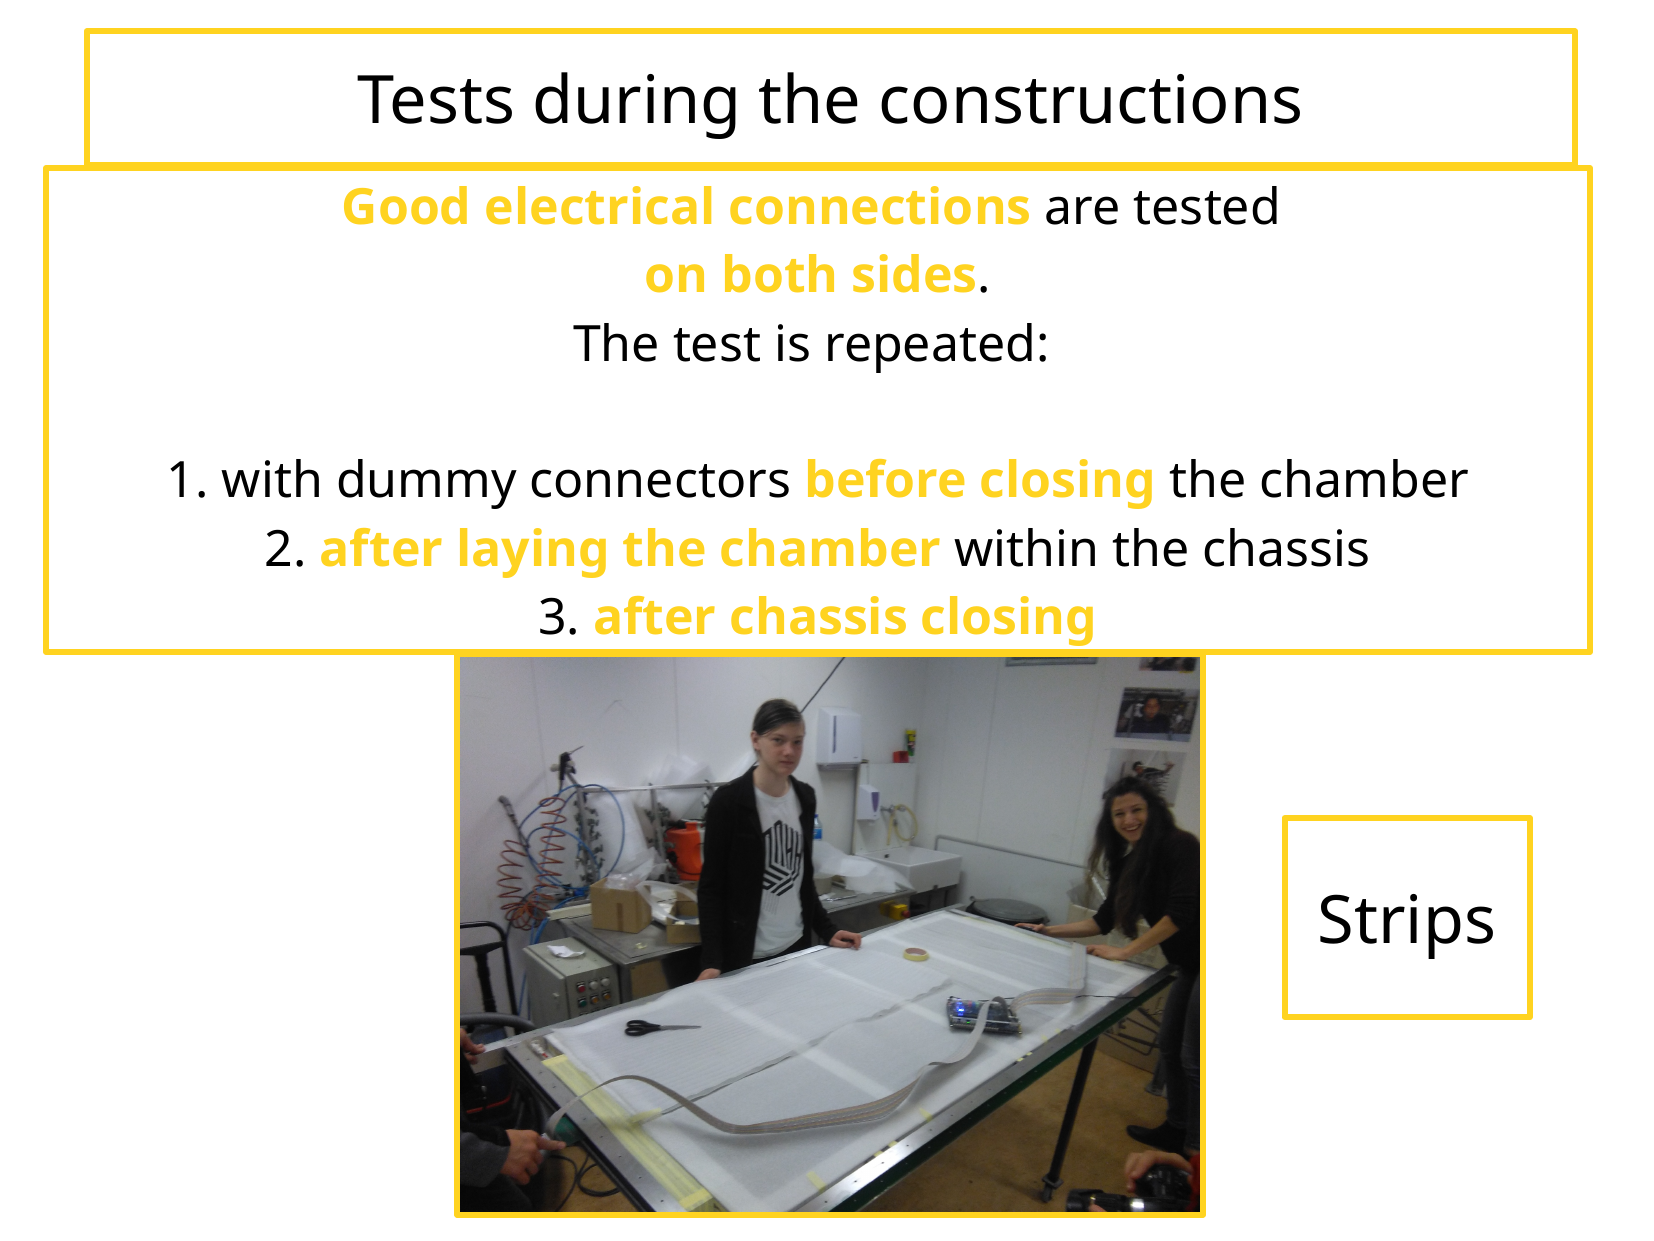

# Tests during the constructions
Good electrical connections are tested
on both sides.
The test is repeated:
1. with dummy connectors before closing the chamber
2. after laying the chamber within the chassis
3. after chassis closing
Strips